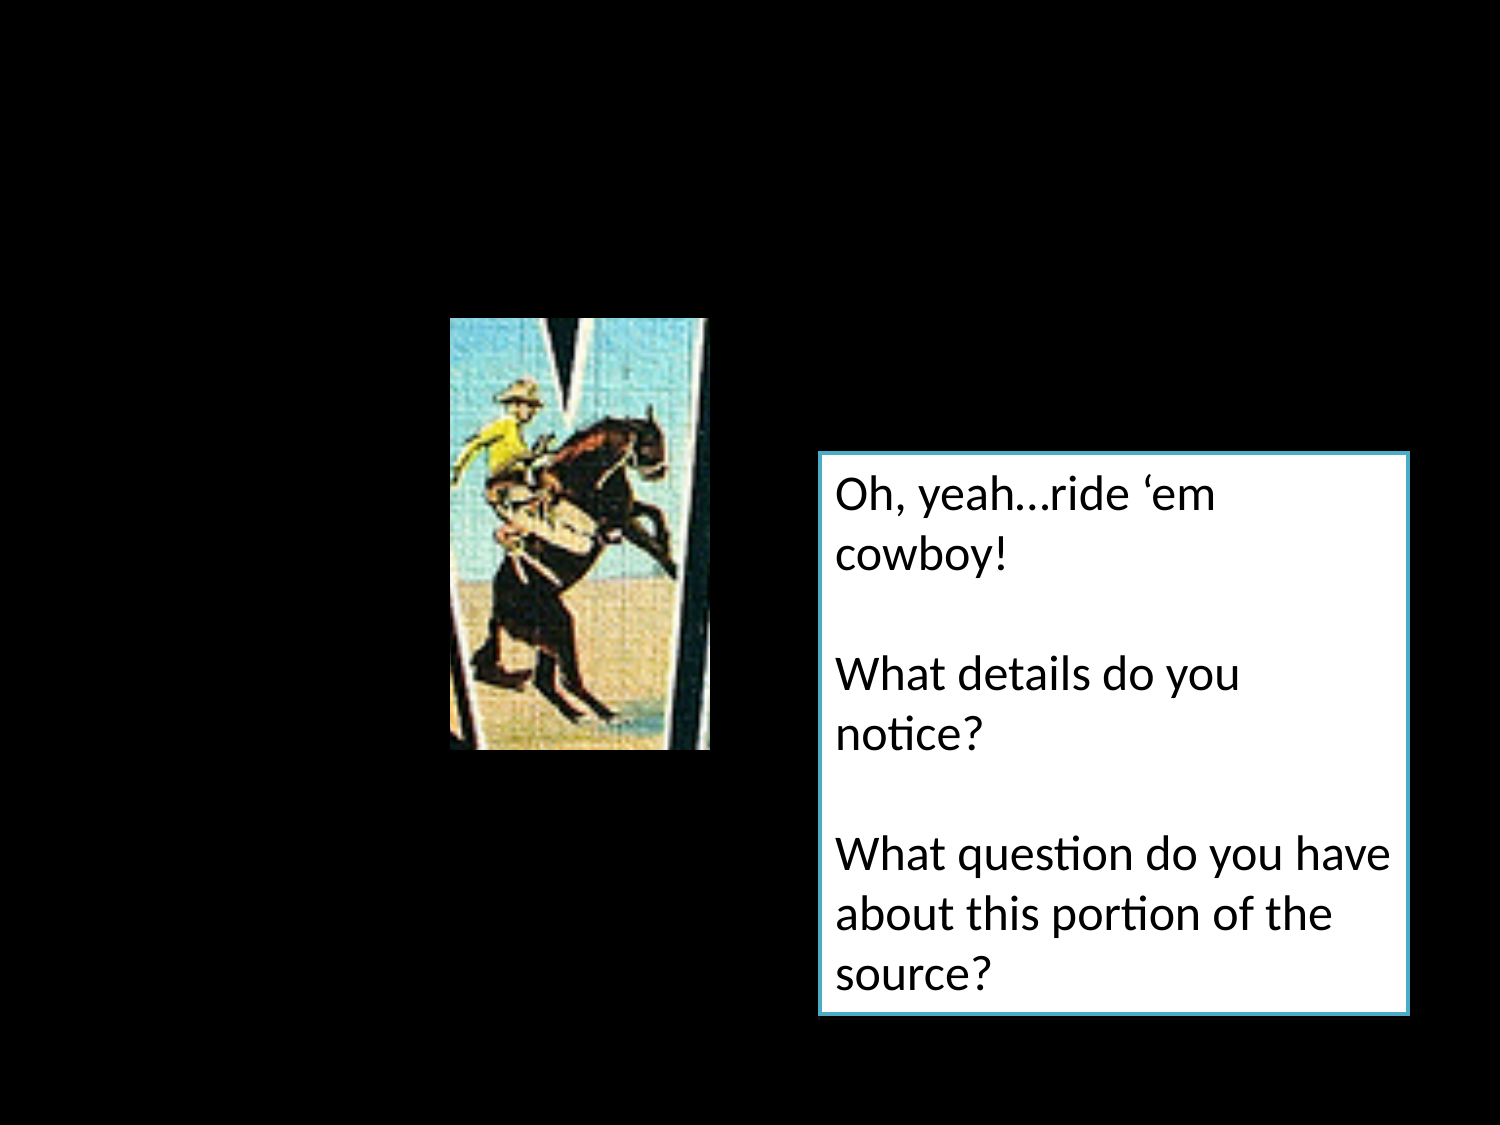

Oh, yeah…ride ‘em cowboy!
What details do you notice?
What question do you have about this portion of the source?